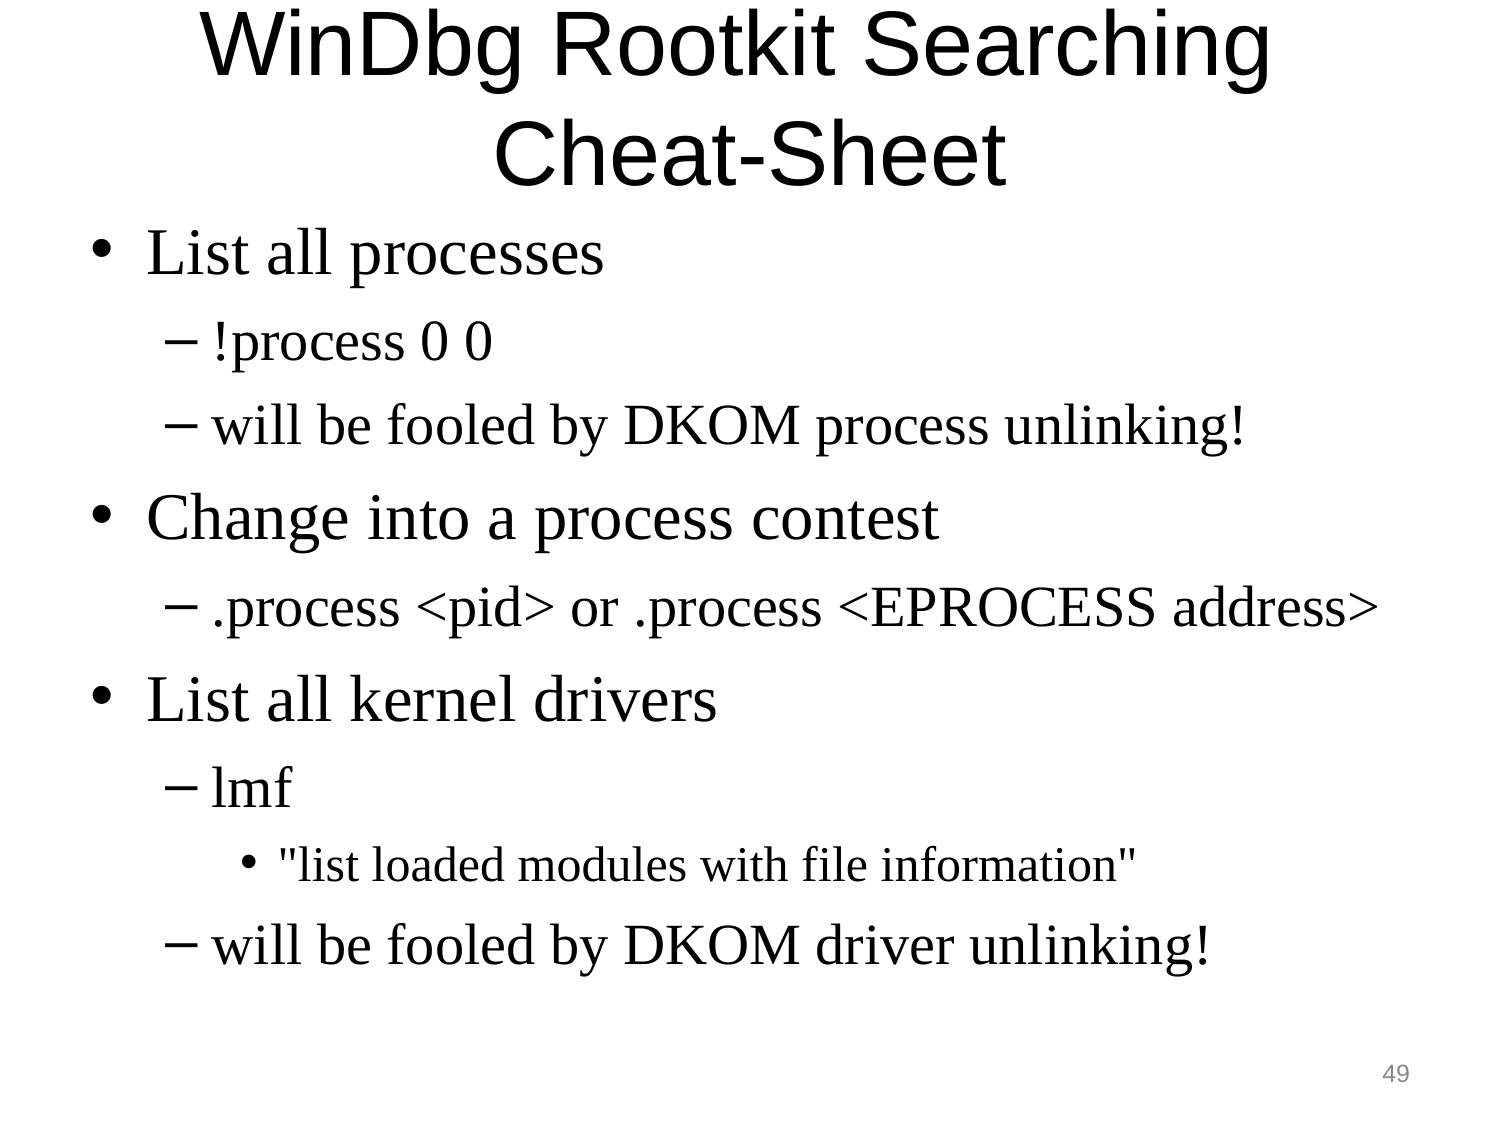

# WinDbg Rootkit Searching Cheat-Sheet
List all processes
!process 0 0
will be fooled by DKOM process unlinking!
Change into a process contest
.process <pid> or .process <EPROCESS address>
List all kernel drivers
lmf
"list loaded modules with file information"
will be fooled by DKOM driver unlinking!